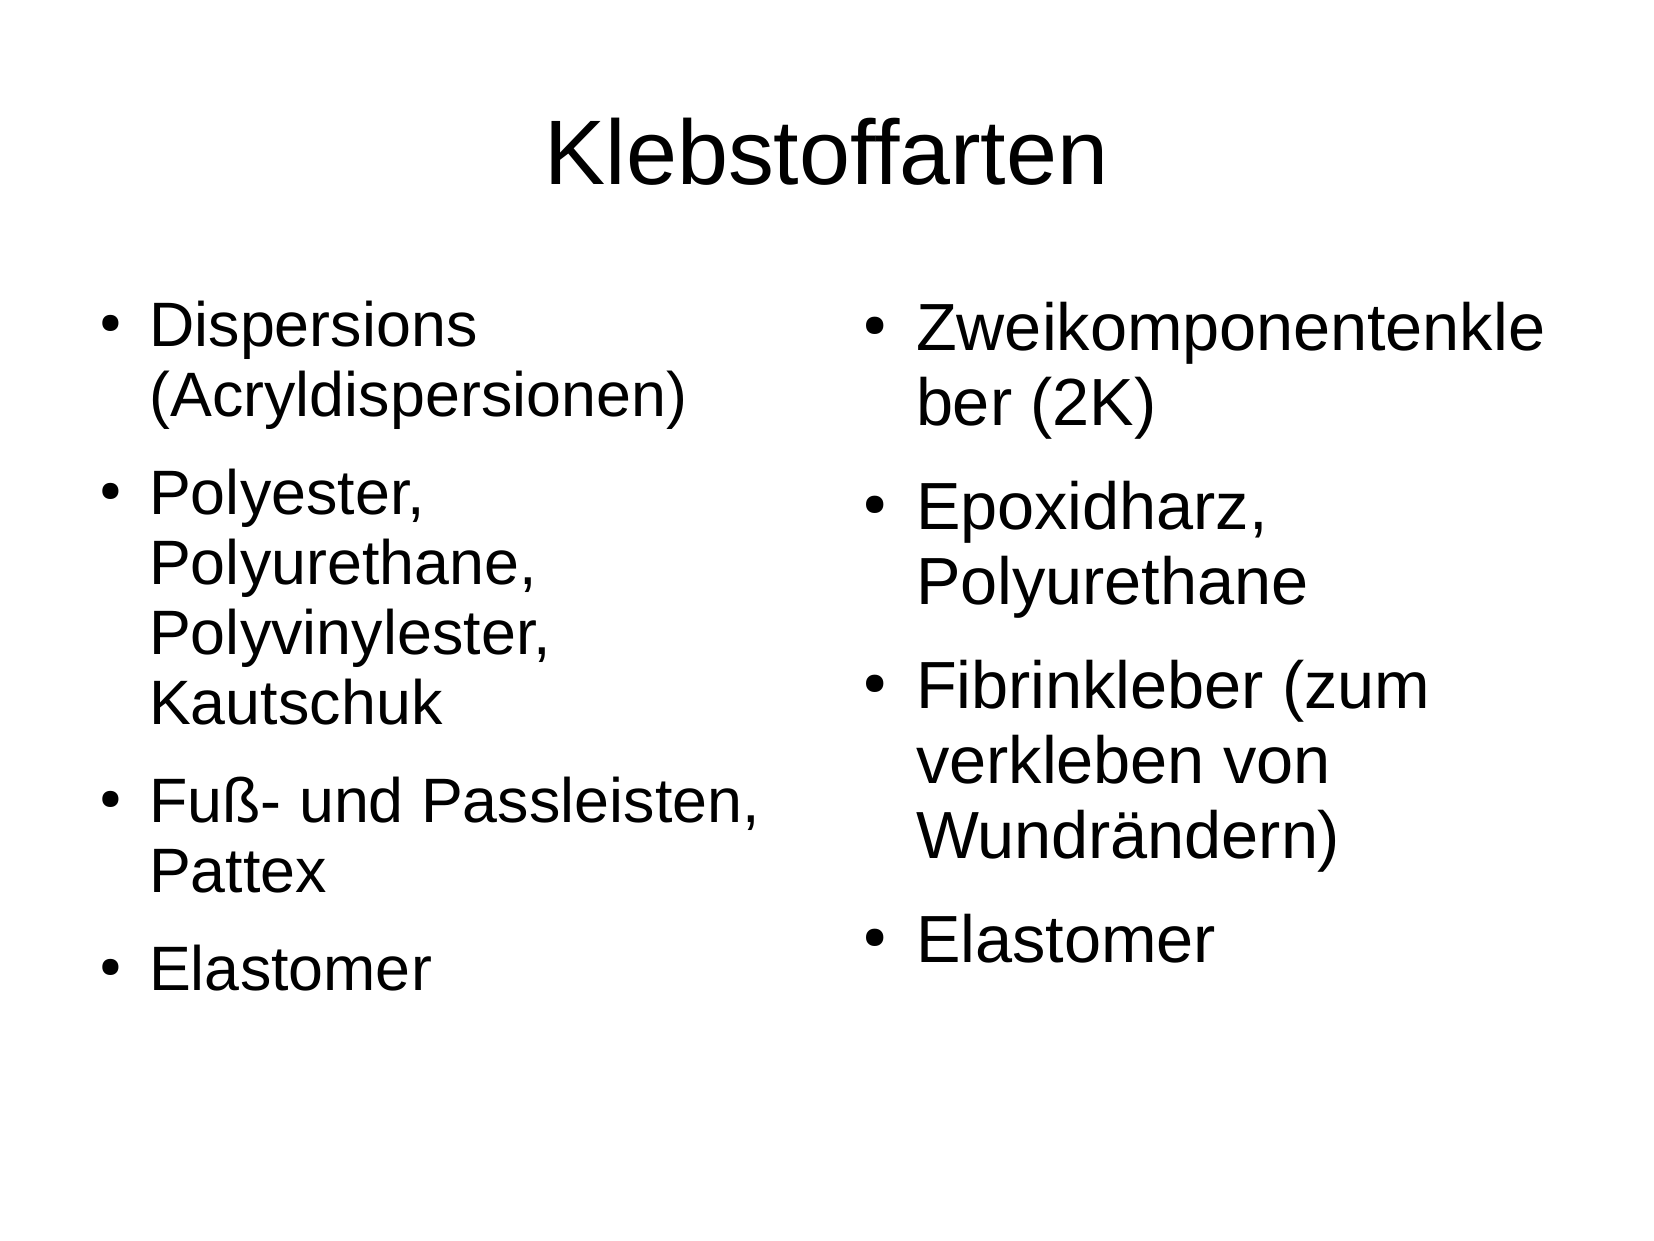

# Klebstoffarten
Dispersions (Acryldispersionen)
Polyester, Polyurethane, Polyvinylester, Kautschuk
Fuß- und Passleisten, Pattex
Elastomer
Zweikomponentenkleber (2K)
Epoxidharz, Polyurethane
Fibrinkleber (zum verkleben von Wundrändern)
Elastomer